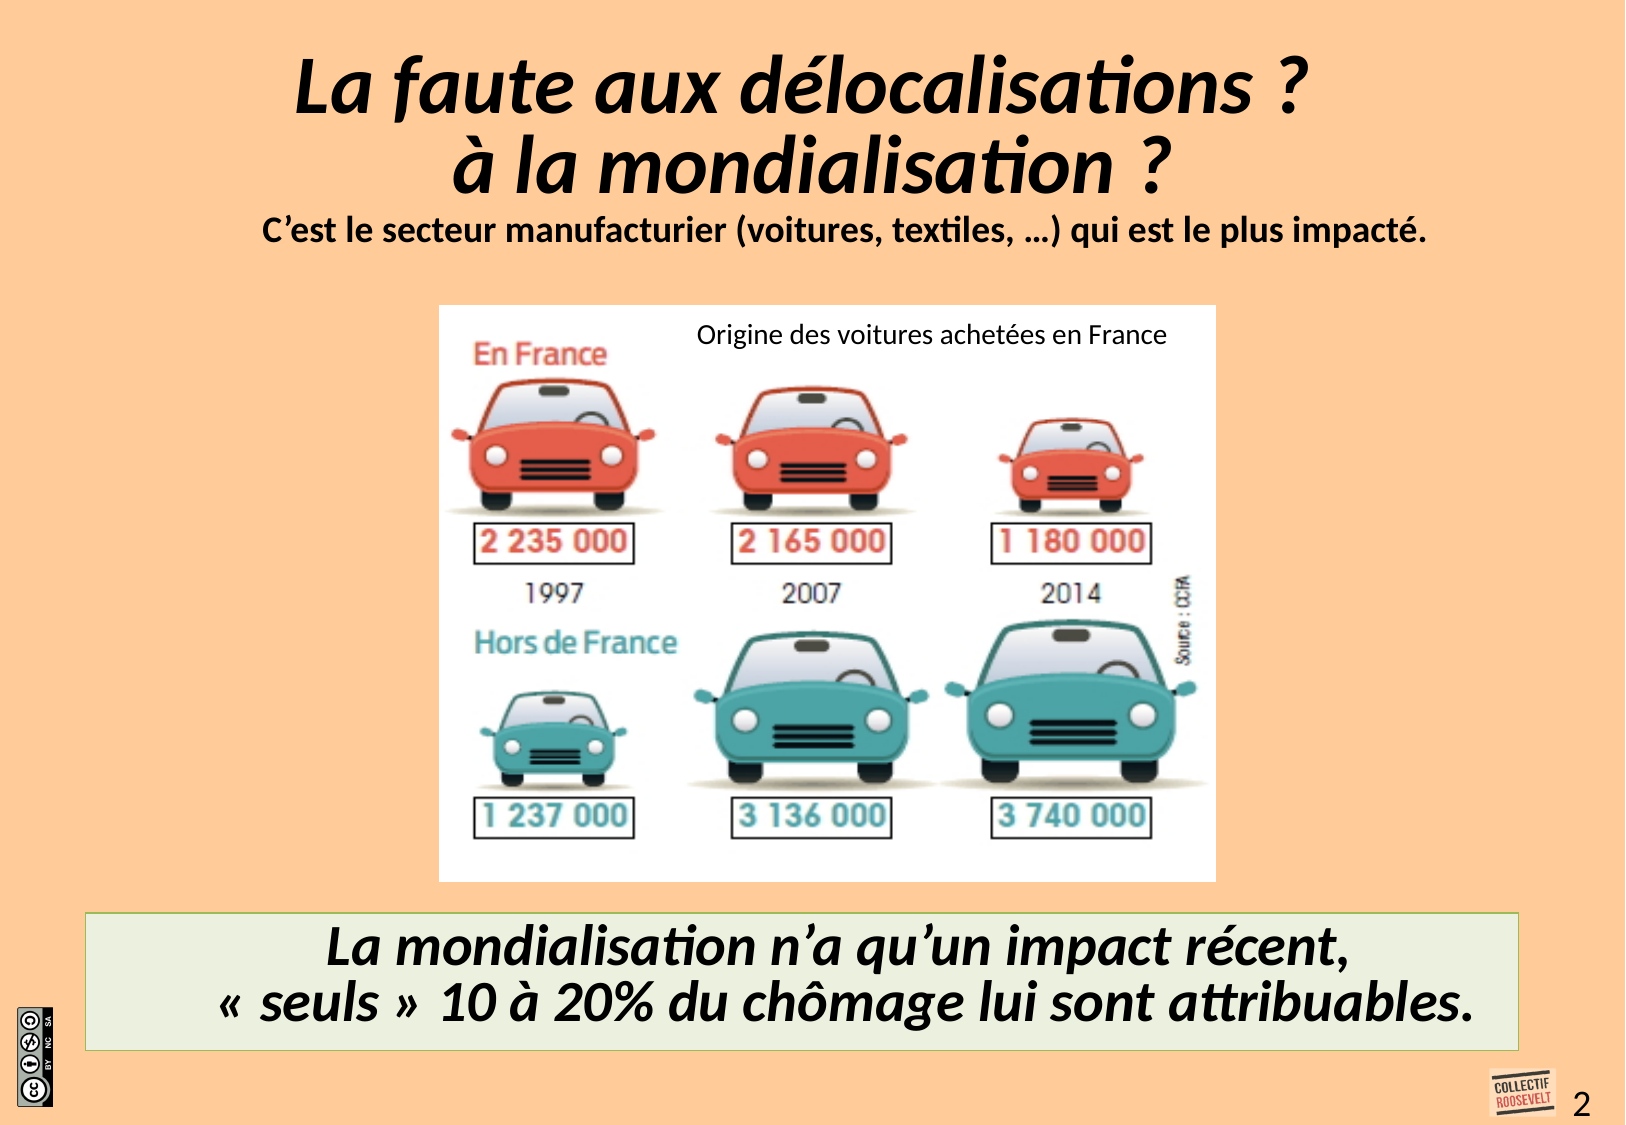

# La faute aux délocalisations ? à la mondialisation ?
C’est le secteur manufacturier (voitures, textiles, …) qui est le plus impacté.
Origine des voitures achetées en France
La mondialisation n’a qu’un impact récent,
 « seuls » 10 à 20% du chômage lui sont attribuables.